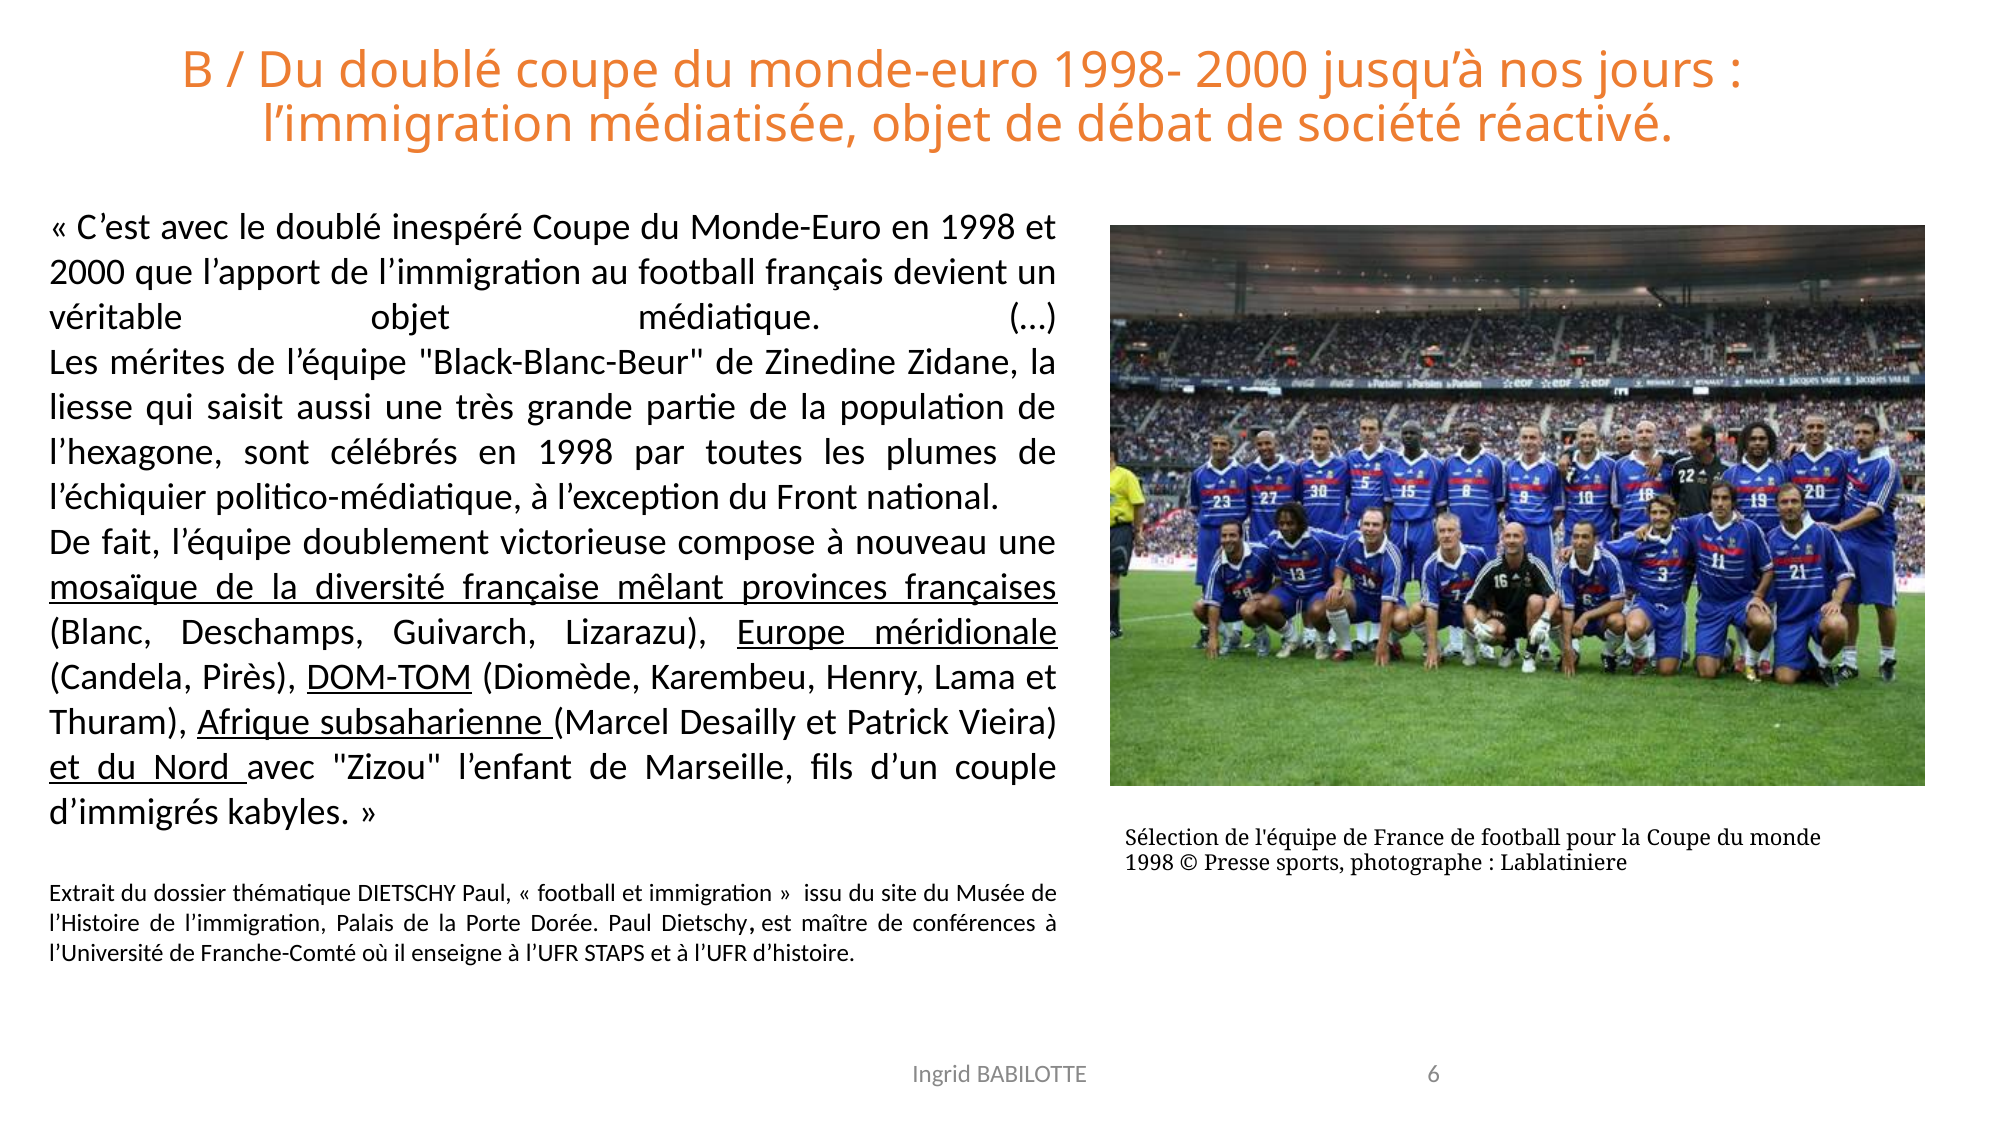

# B / Du doublé coupe du monde-euro 1998- 2000 jusqu’à nos jours : l’immigration médiatisée, objet de débat de société réactivé.
« C’est avec le doublé inespéré Coupe du Monde-Euro en 1998 et 2000 que l’apport de l’immigration au football français devient un véritable objet médiatique. (…)
Les mérites de l’équipe "Black-Blanc-Beur" de Zinedine Zidane, la liesse qui saisit aussi une très grande partie de la population de l’hexagone, sont célébrés en 1998 par toutes les plumes de l’échiquier politico-médiatique, à l’exception du Front national.
De fait, l’équipe doublement victorieuse compose à nouveau une mosaïque de la diversité française mêlant provinces françaises (Blanc, Deschamps, Guivarch, Lizarazu), Europe méridionale (Candela, Pirès), DOM-TOM (Diomède, Karembeu, Henry, Lama et Thuram), Afrique subsaharienne (Marcel Desailly et Patrick Vieira) et du Nord avec "Zizou" l’enfant de Marseille, fils d’un couple d’immigrés kabyles. »
Extrait du dossier thématique DIETSCHY Paul, « football et immigration » issu du site du Musée de l’Histoire de l’immigration, Palais de la Porte Dorée. Paul Dietschy, est maître de conférences à l’Université de Franche-Comté où il enseigne à l’UFR STAPS et à l’UFR d’histoire.
Sélection de l'équipe de France de football pour la Coupe du monde 1998 © Presse sports, photographe : Lablatiniere
Ingrid BABILOTTE